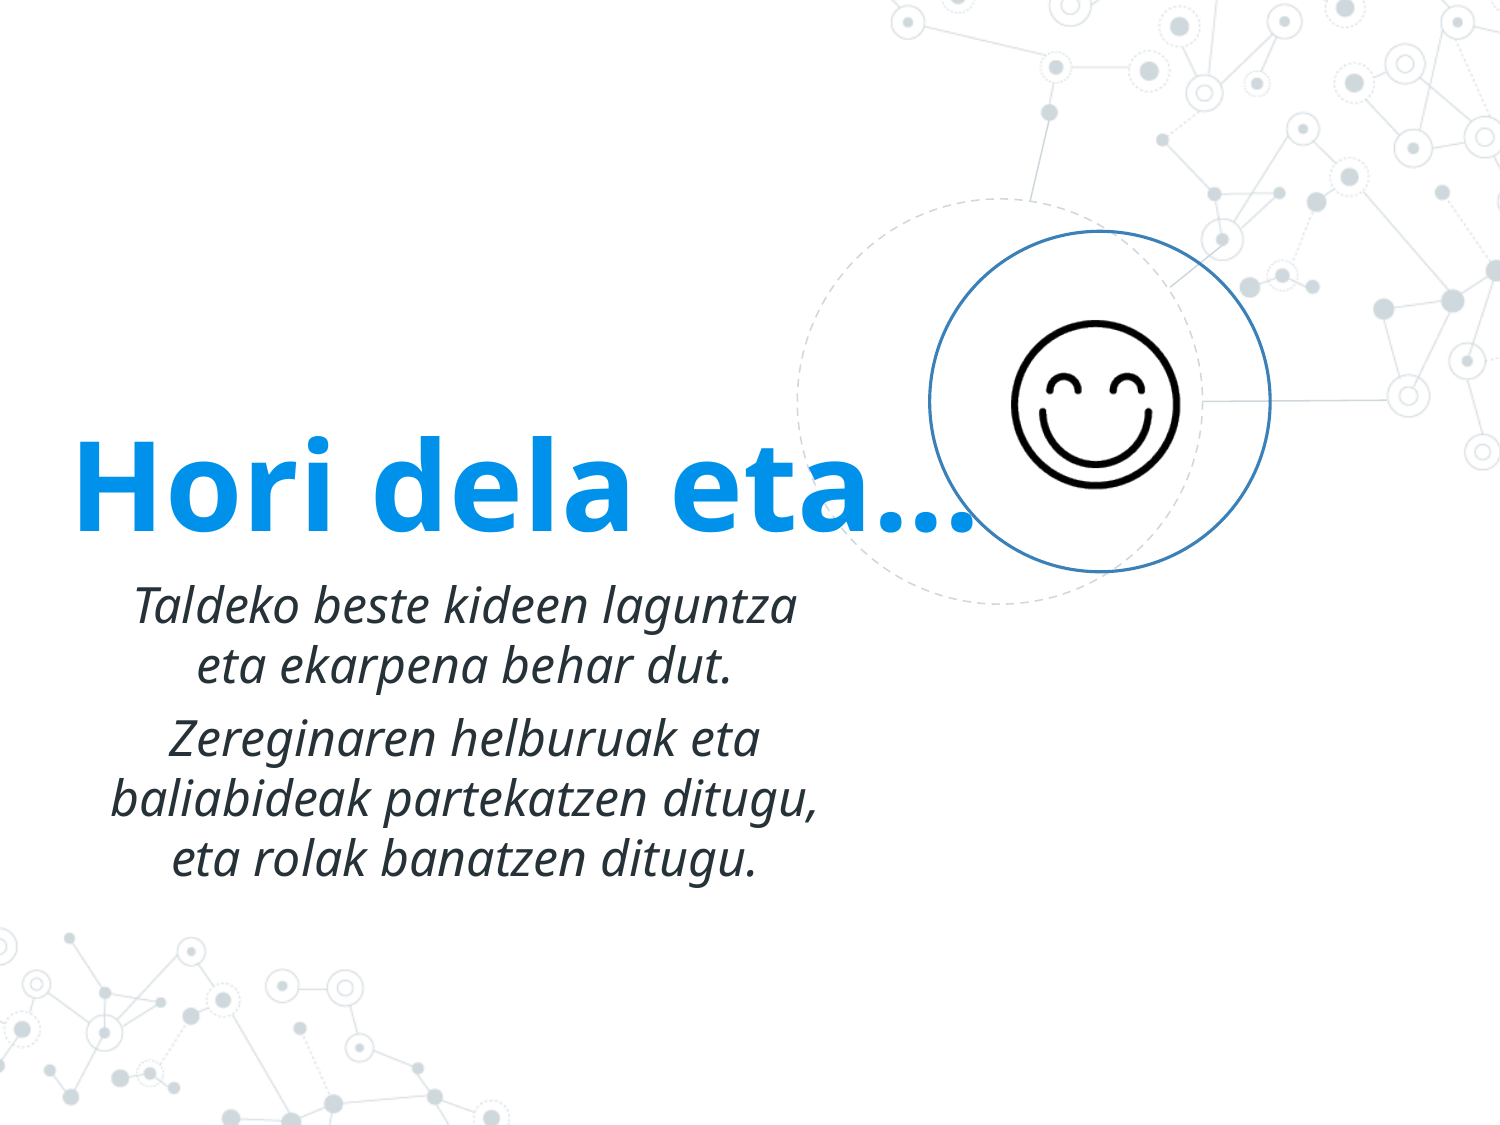

# Hori dela eta...
Taldeko beste kideen laguntza eta ekarpena behar dut.
Zereginaren helburuak eta baliabideak partekatzen ditugu, eta rolak banatzen ditugu.